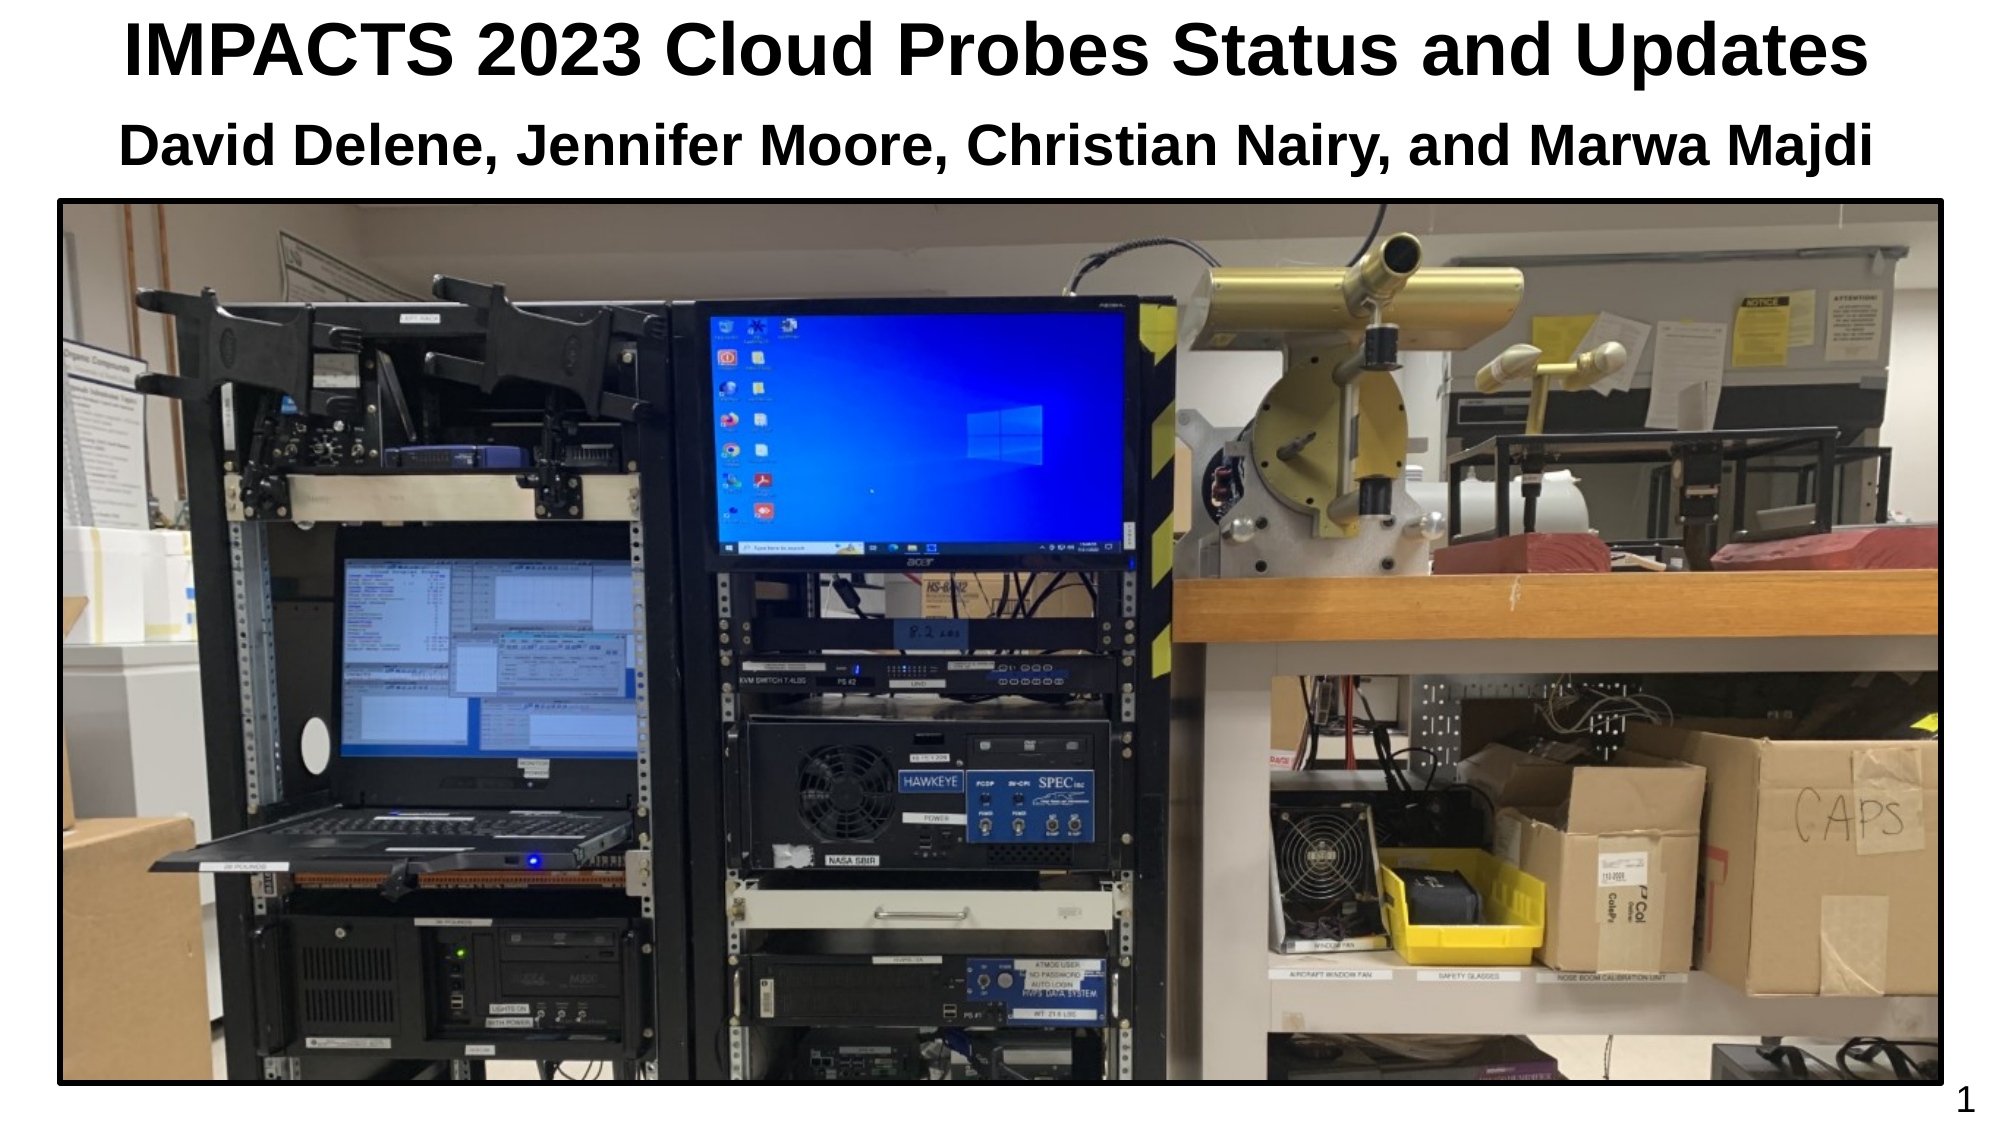

IMPACTS 2023 Cloud Probes Status and Updates
David Delene, Jennifer Moore, Christian Nairy, and Marwa Majdi